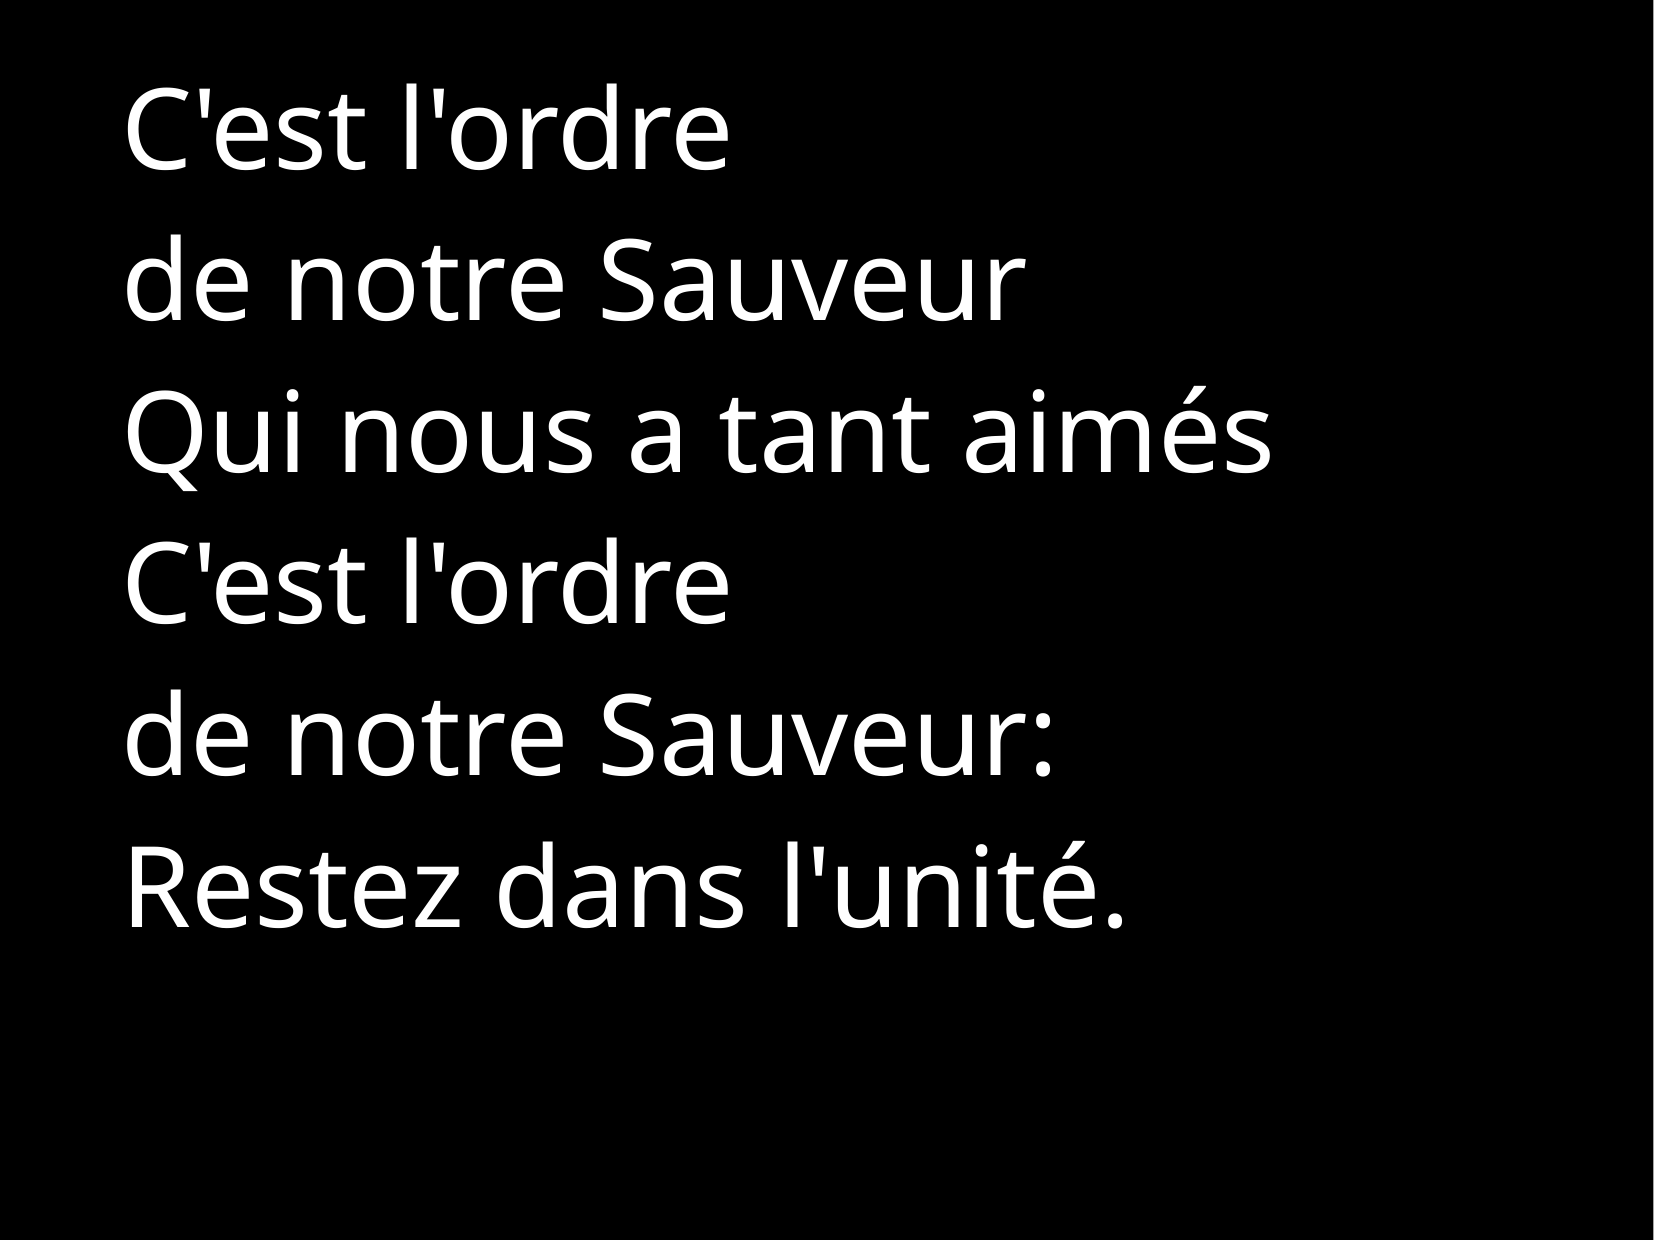

# C'est l'ordre
de notre Sauveur
Qui nous a tant aimés
C'est l'ordre
de notre Sauveur:
Restez dans l'unité.